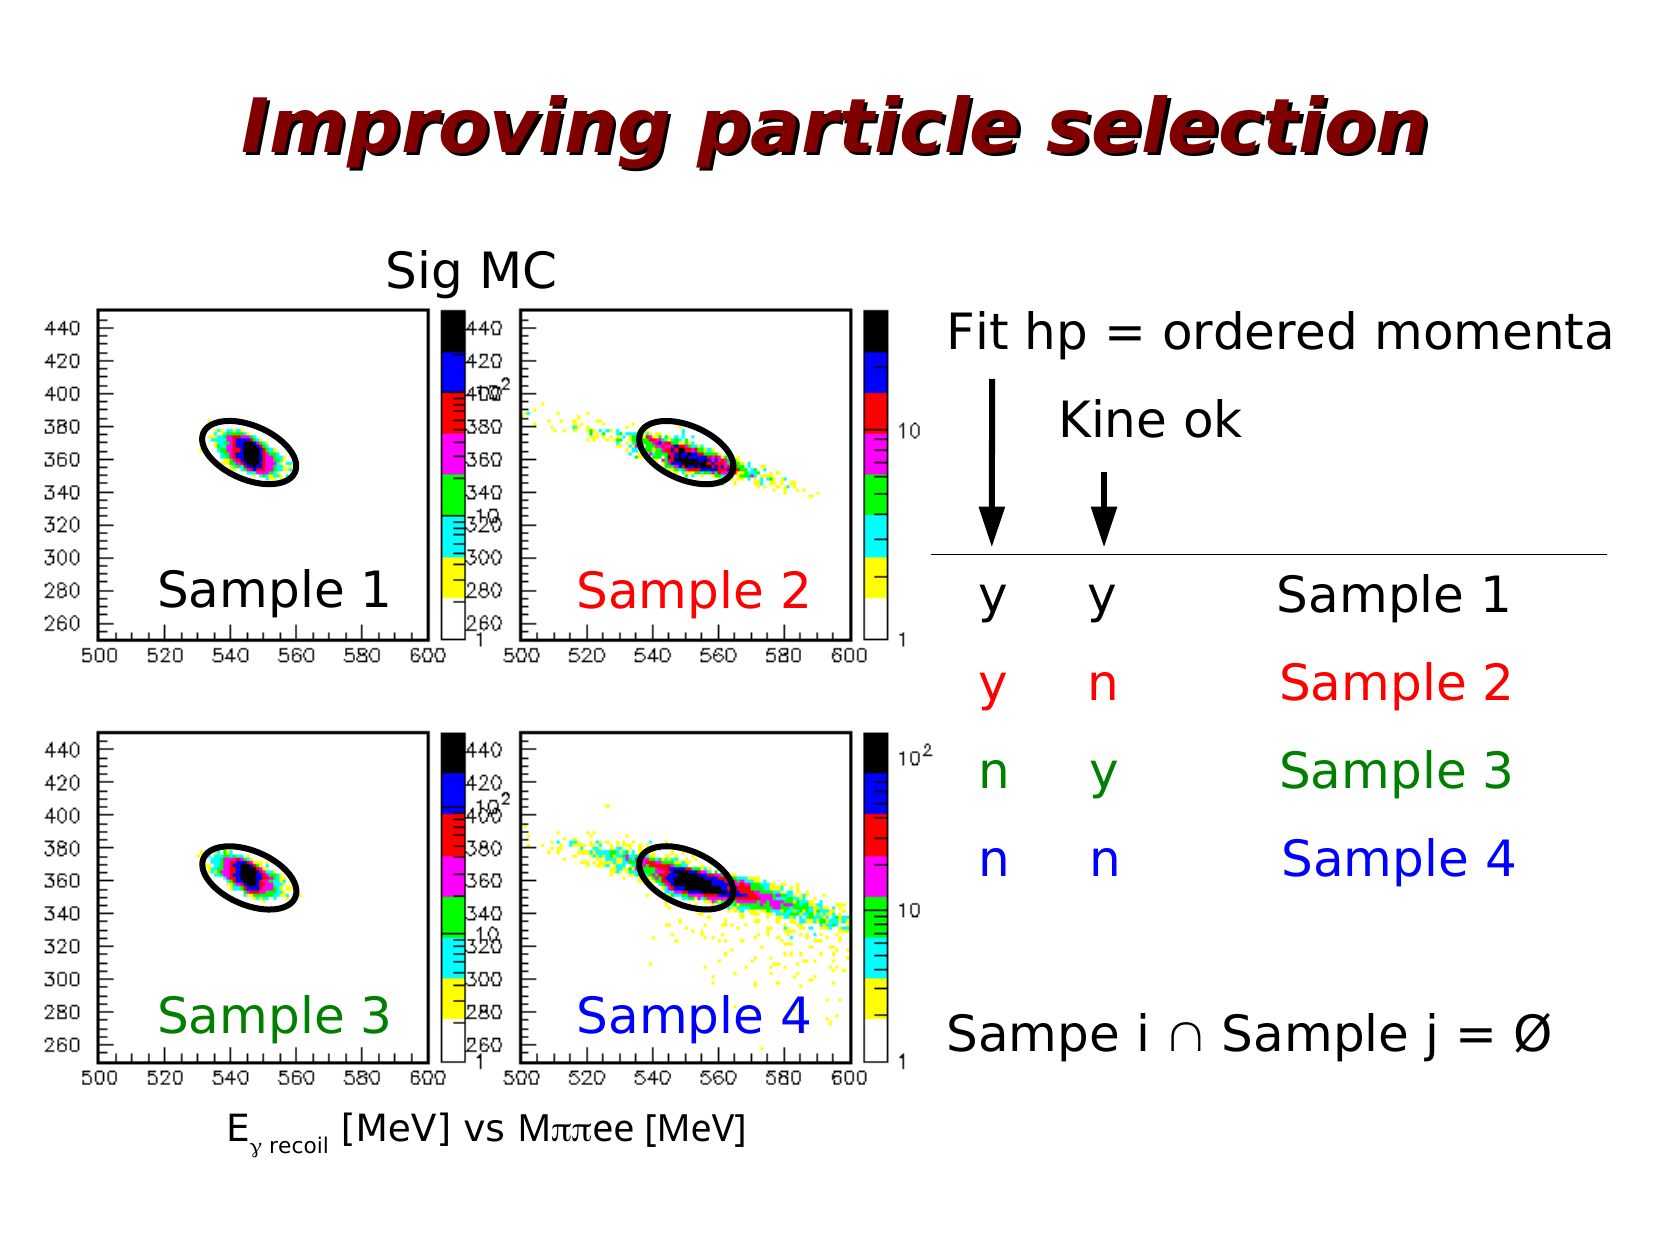

Improving particle selection
Sig MC
Fit hp = ordered momenta
 Kine ok
 y y Sample 1
 y n Sample 2
 n y Sample 3
 n n Sample 4
Sampe i  Sample j = Ø
Sample 1
Sample 2
Sample 3
Sample 4
Eg recoil [MeV] vs Mppee [MeV]